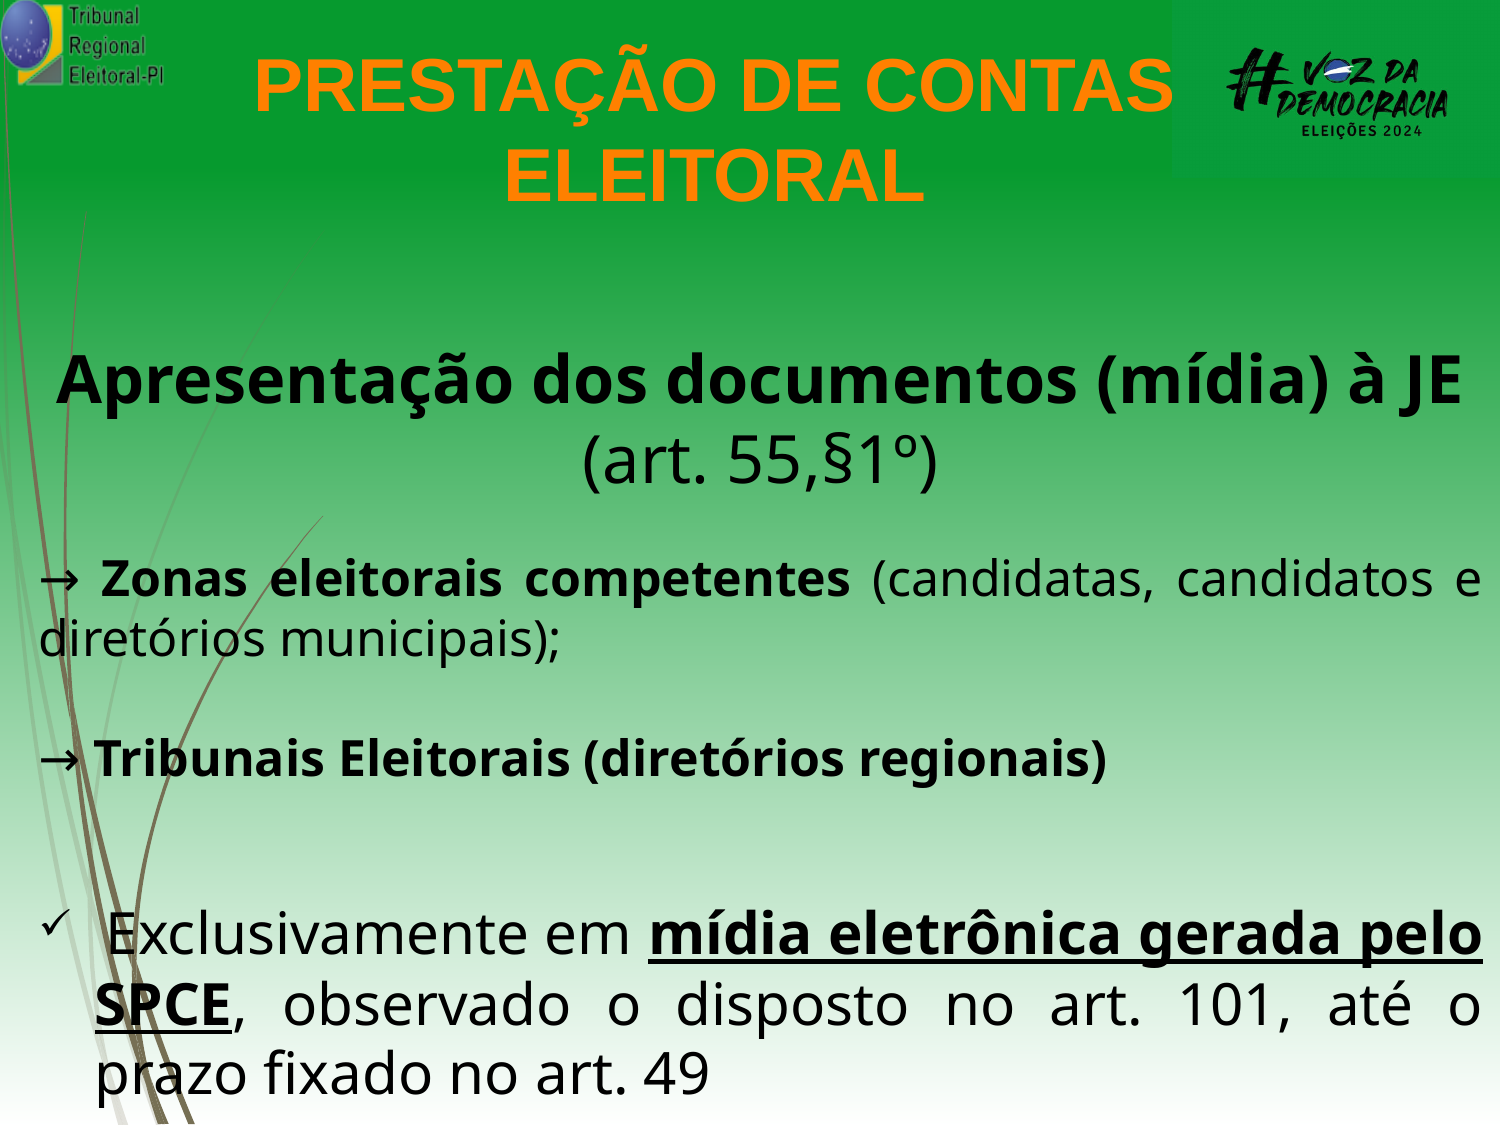

PRESTAÇÃO DE CONTAS
ELEITORAL
Apresentação dos documentos (mídia) à JE (art. 55,§1º)
→ Zonas eleitorais competentes (candidatas, candidatos e diretórios municipais);
→ Tribunais Eleitorais (diretórios regionais)
 Exclusivamente em mídia eletrônica gerada pelo SPCE, observado o disposto no art. 101, até o prazo fixado no art. 49